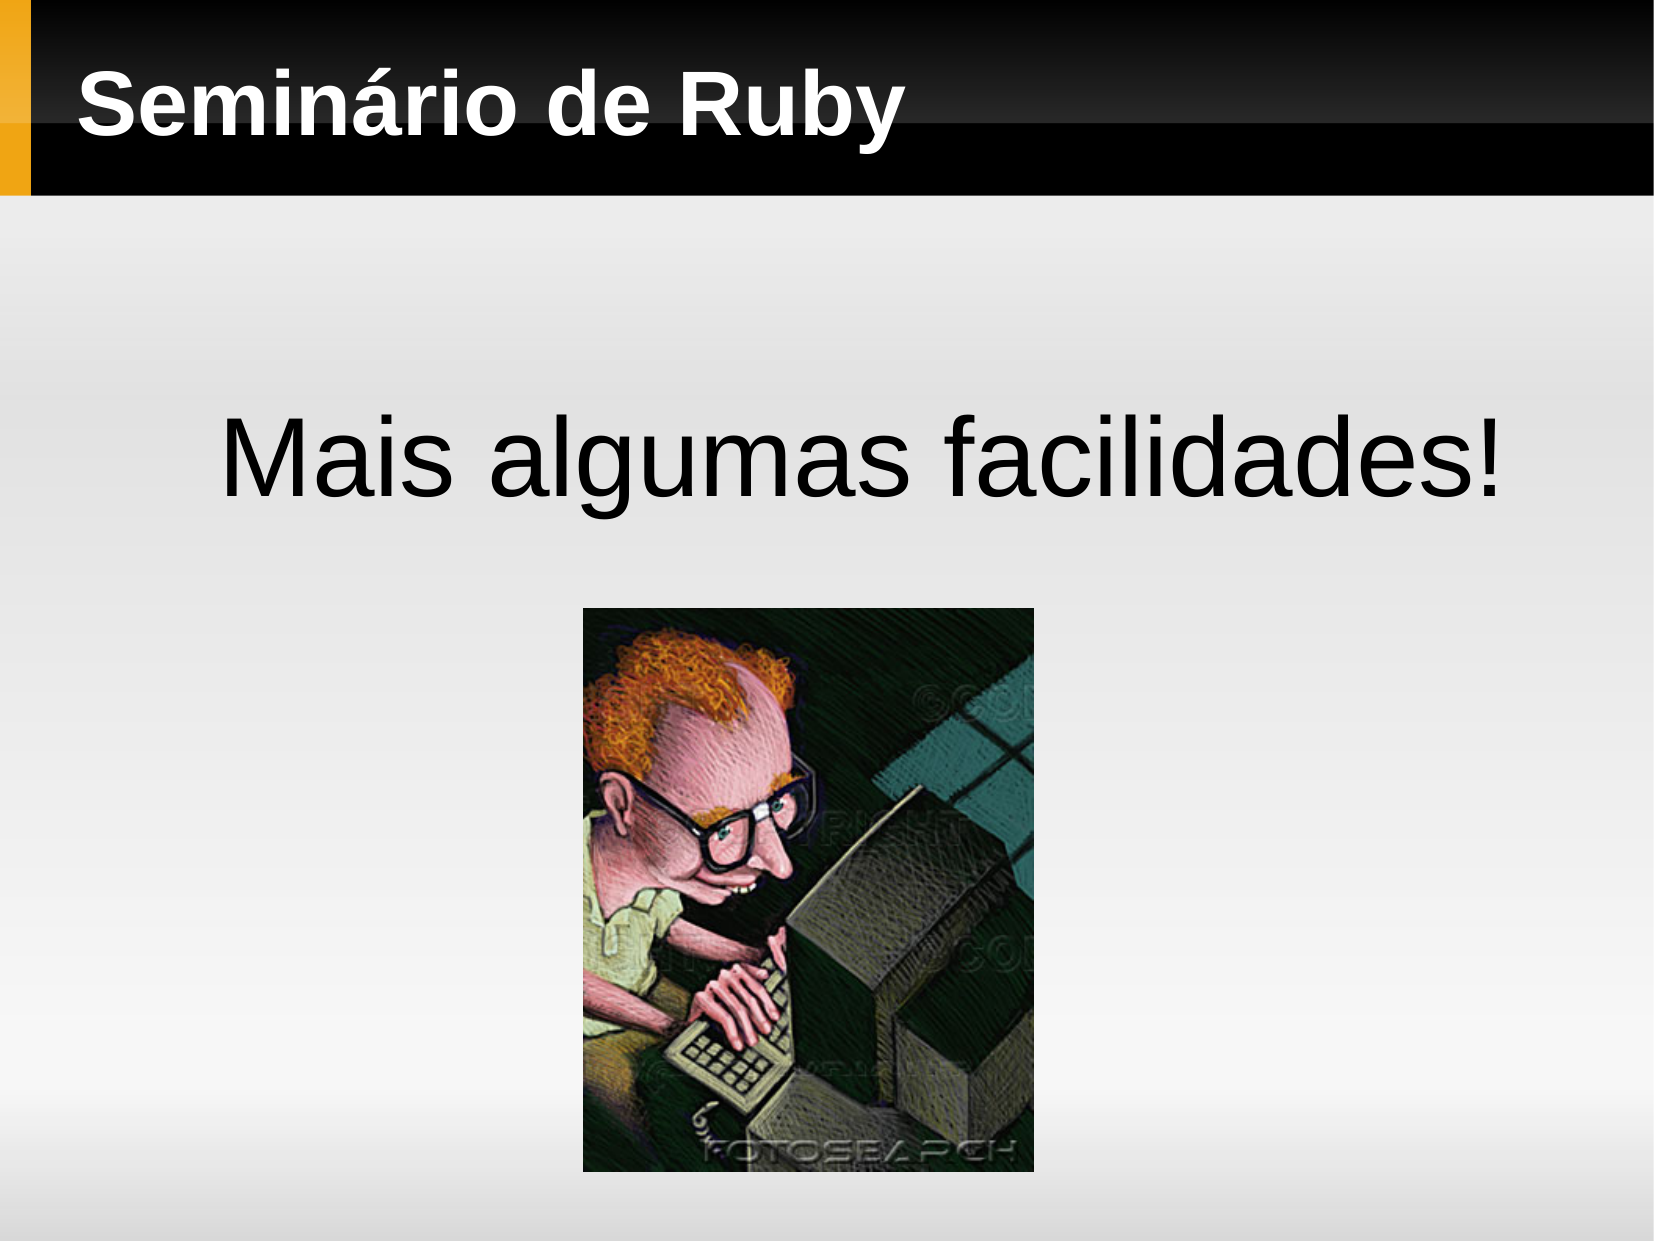

# Seminário de Ruby
Mais algumas facilidades!